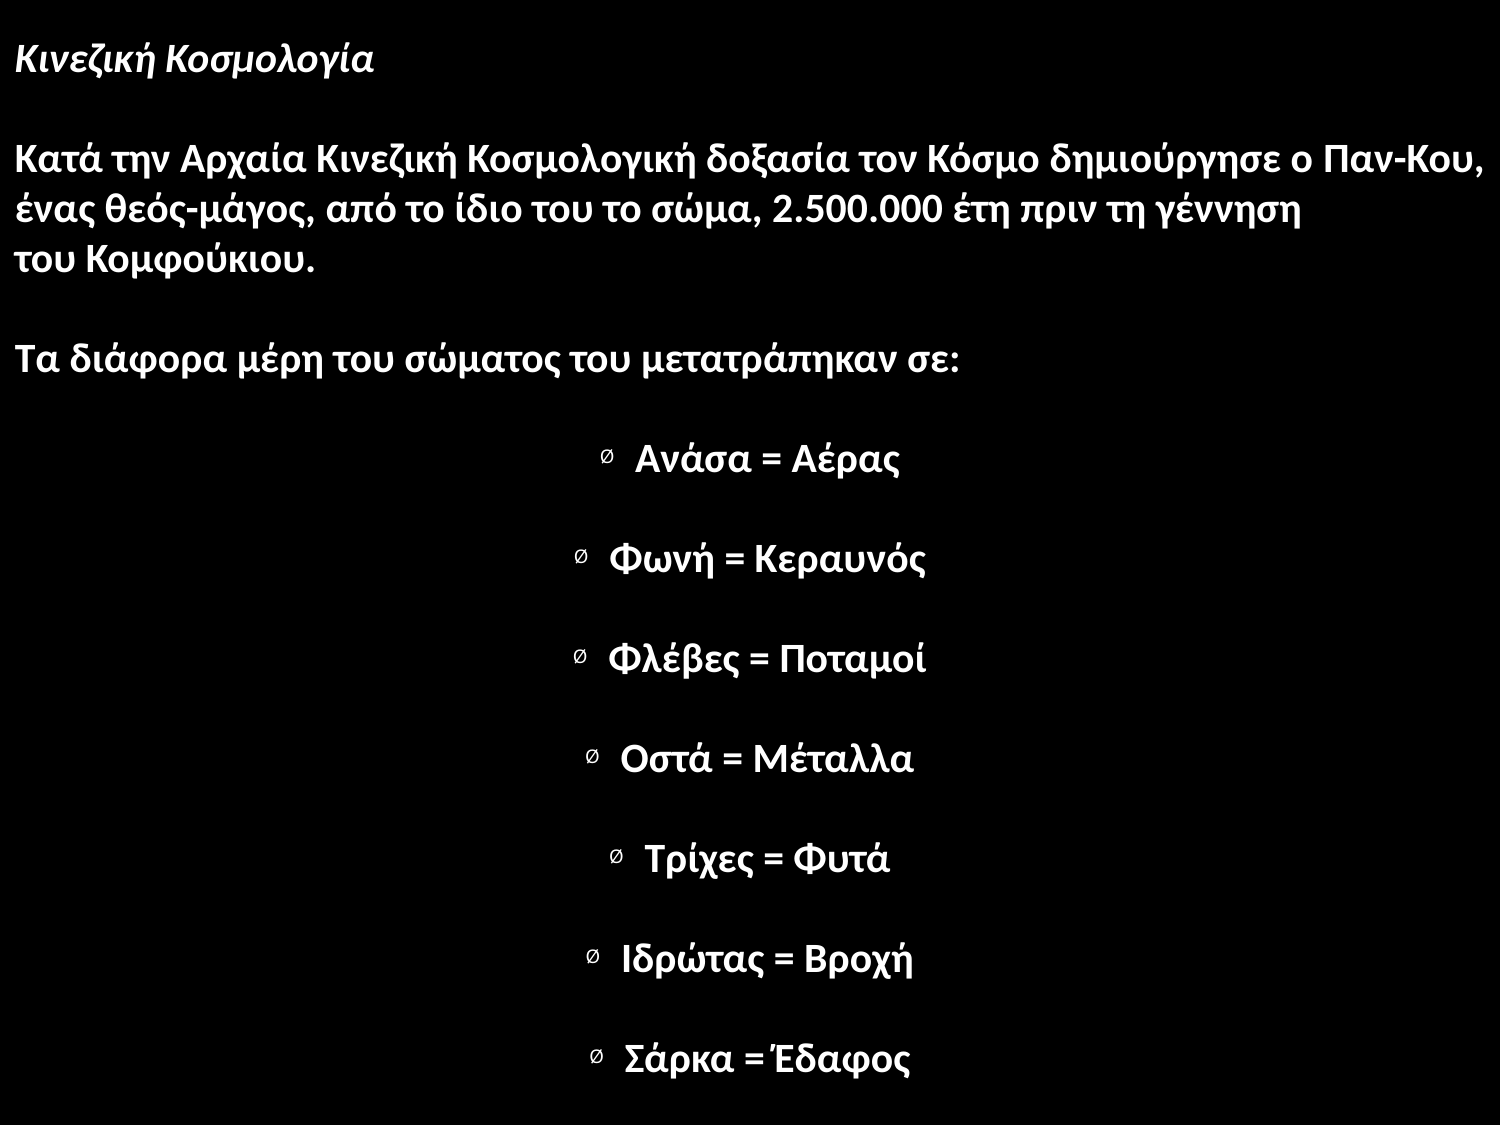

Κινεζική Κοσμολογία
Κατά την Αρχαία Κινεζική Κοσμολογική δοξασία τον Κόσμο δημιούργησε ο Παν-Κου, ένας θεός-μάγος, από το ίδιο του το σώμα, 2.500.000 έτη πριν τη γέννηση του Κομφούκιου.
Τα διάφορα μέρη του σώματος του μετατράπηκαν σε:
Ανάσα = Αέρας
Φωνή = Κεραυνός
Φλέβες = Ποταμοί
Οστά = Μέταλλα
Τρίχες = Φυτά
Ιδρώτας = Βροχή
Σάρκα = Έδαφος